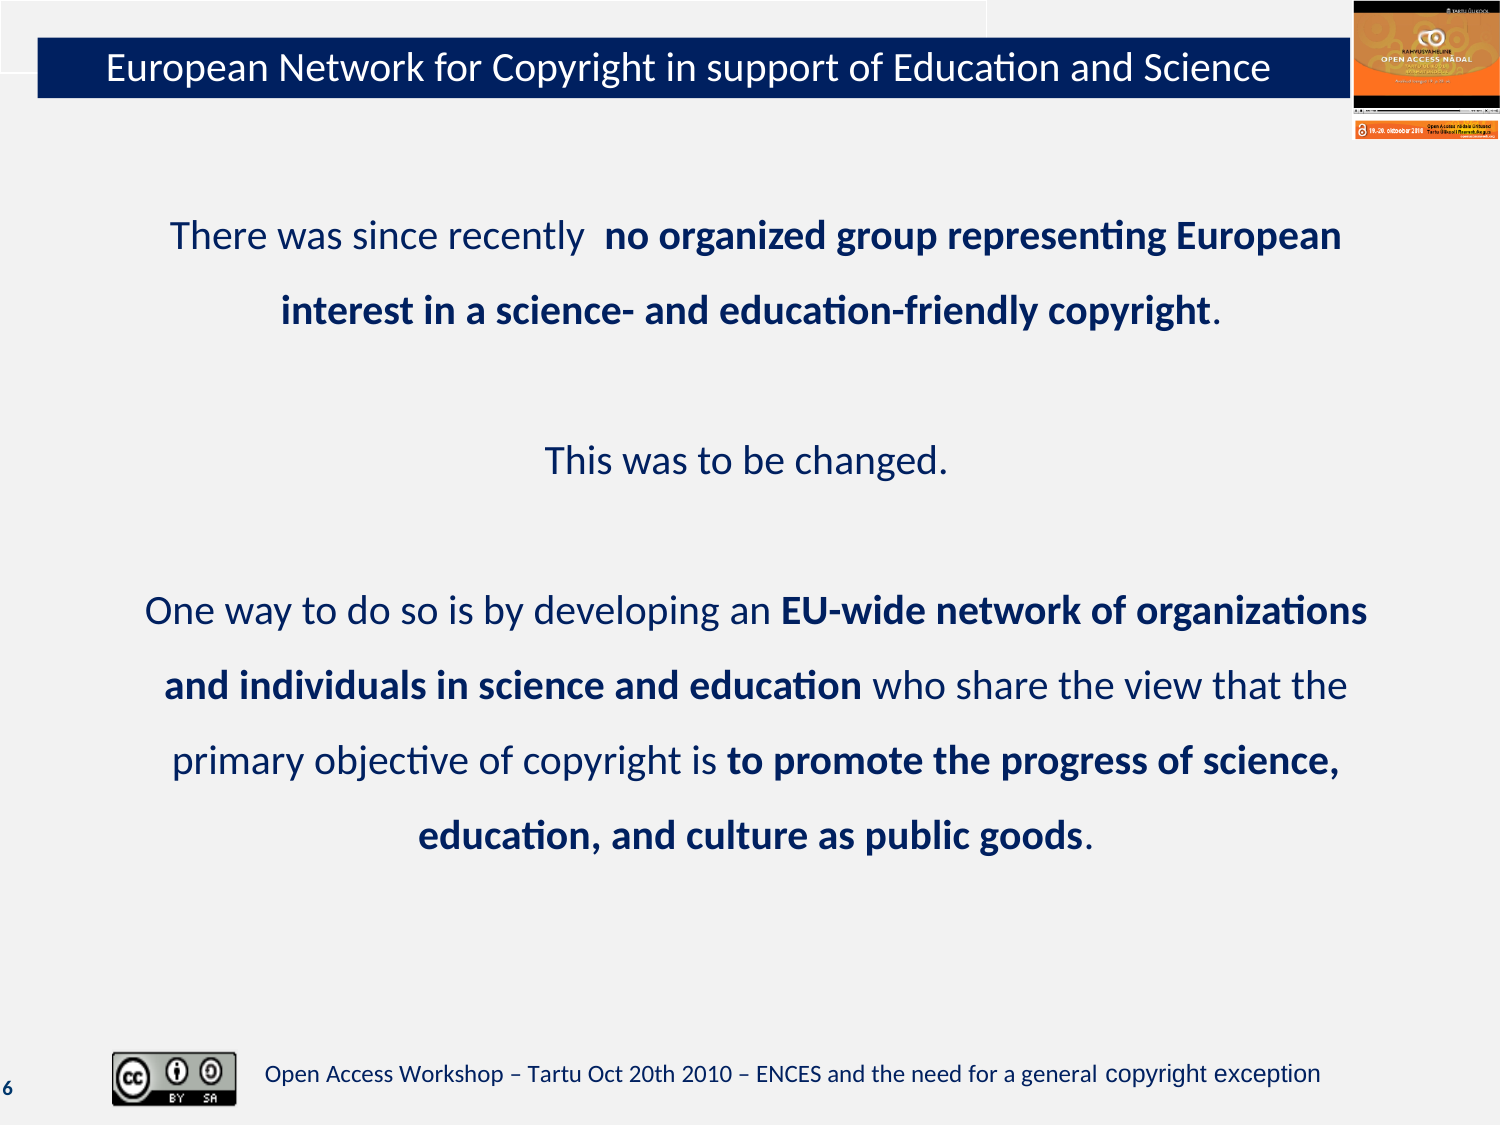

European Network for Copyright in support of Education and Science
There was since recently no organized group representing European interest in a science- and education-friendly copyright.
This was to be changed.
One way to do so is by developing an EU-wide network of organizations and individuals in science and education who share the view that the primary objective of copyright is to promote the progress of science, education, and culture as public goods.